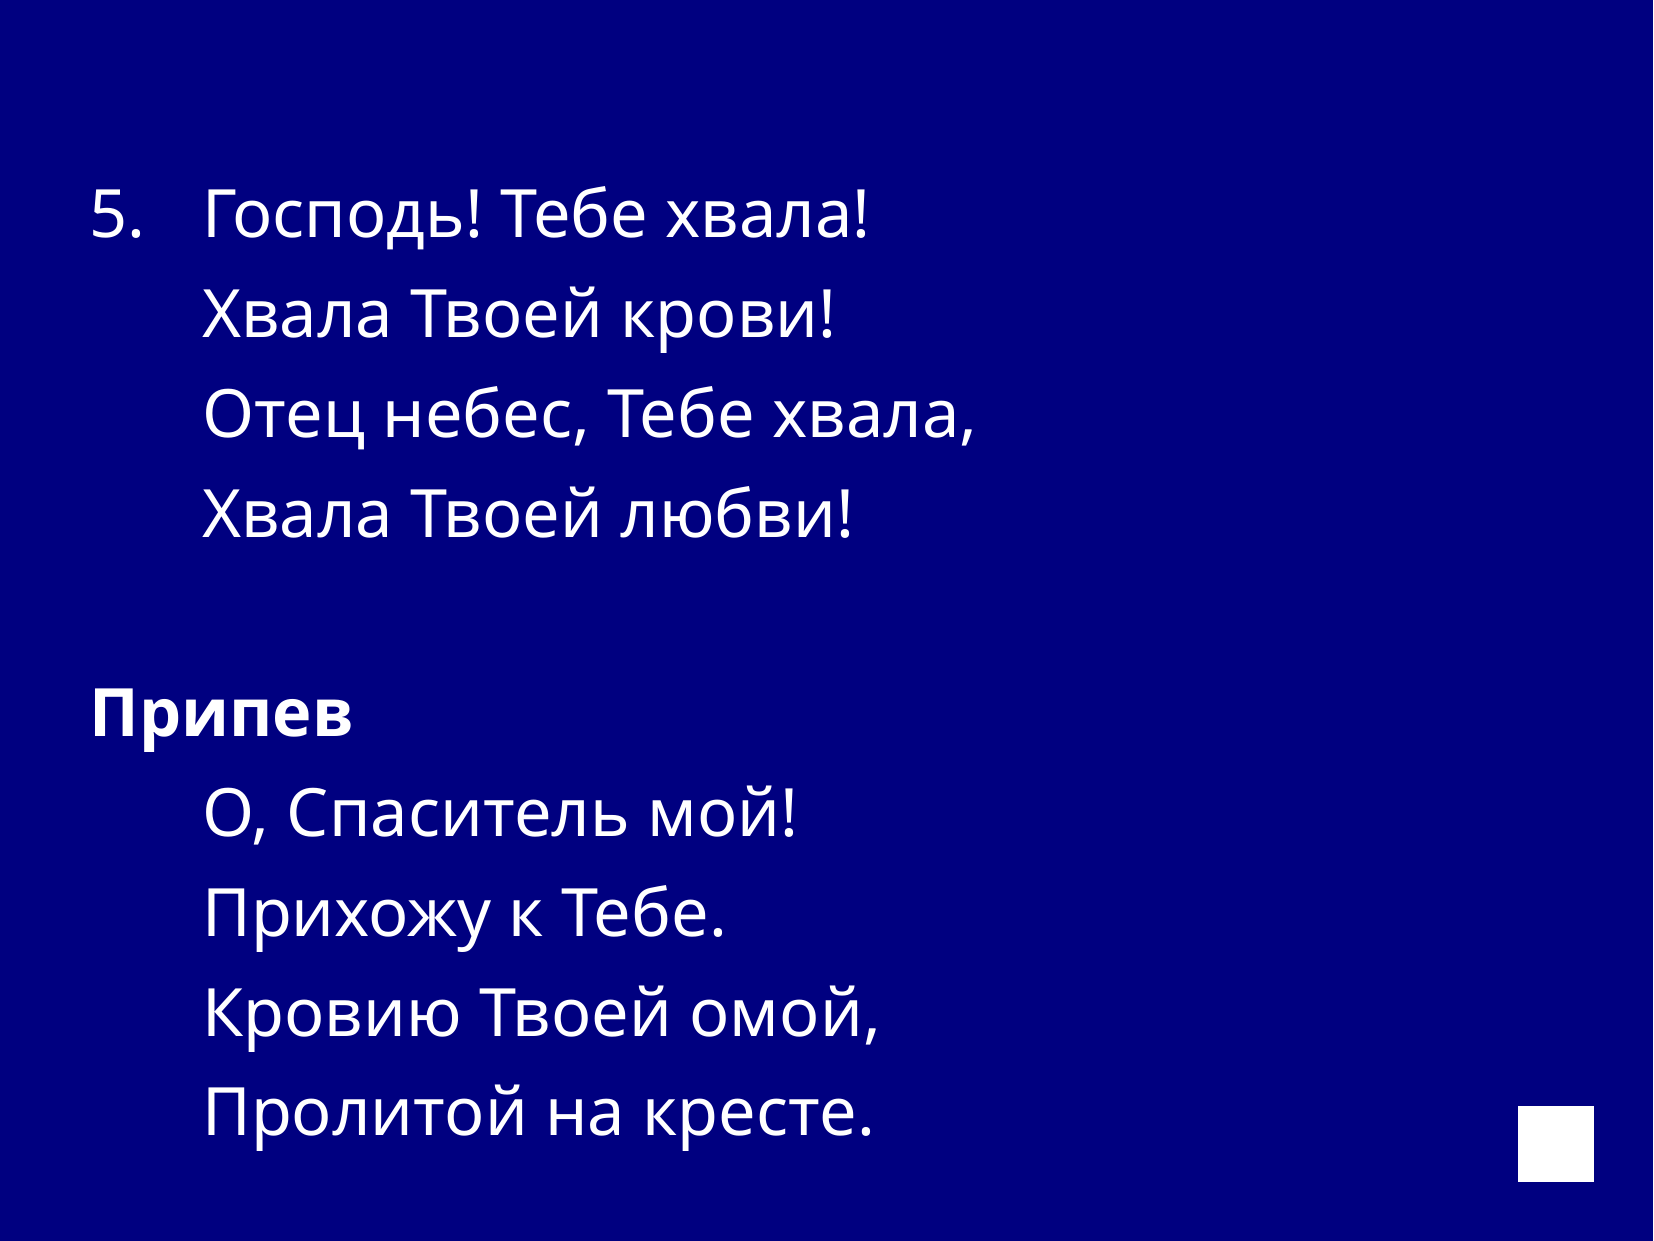

5.	Господь! Тебе хвала!
	Хвала Твоей крови!
	Отец небес, Тебе хвала,
	Хвала Твоей любви!
Припев
	О, Спаситель мой!
	Прихожу к Тебе.
	Кровию Твоей омой,
	Пролитой на кресте.